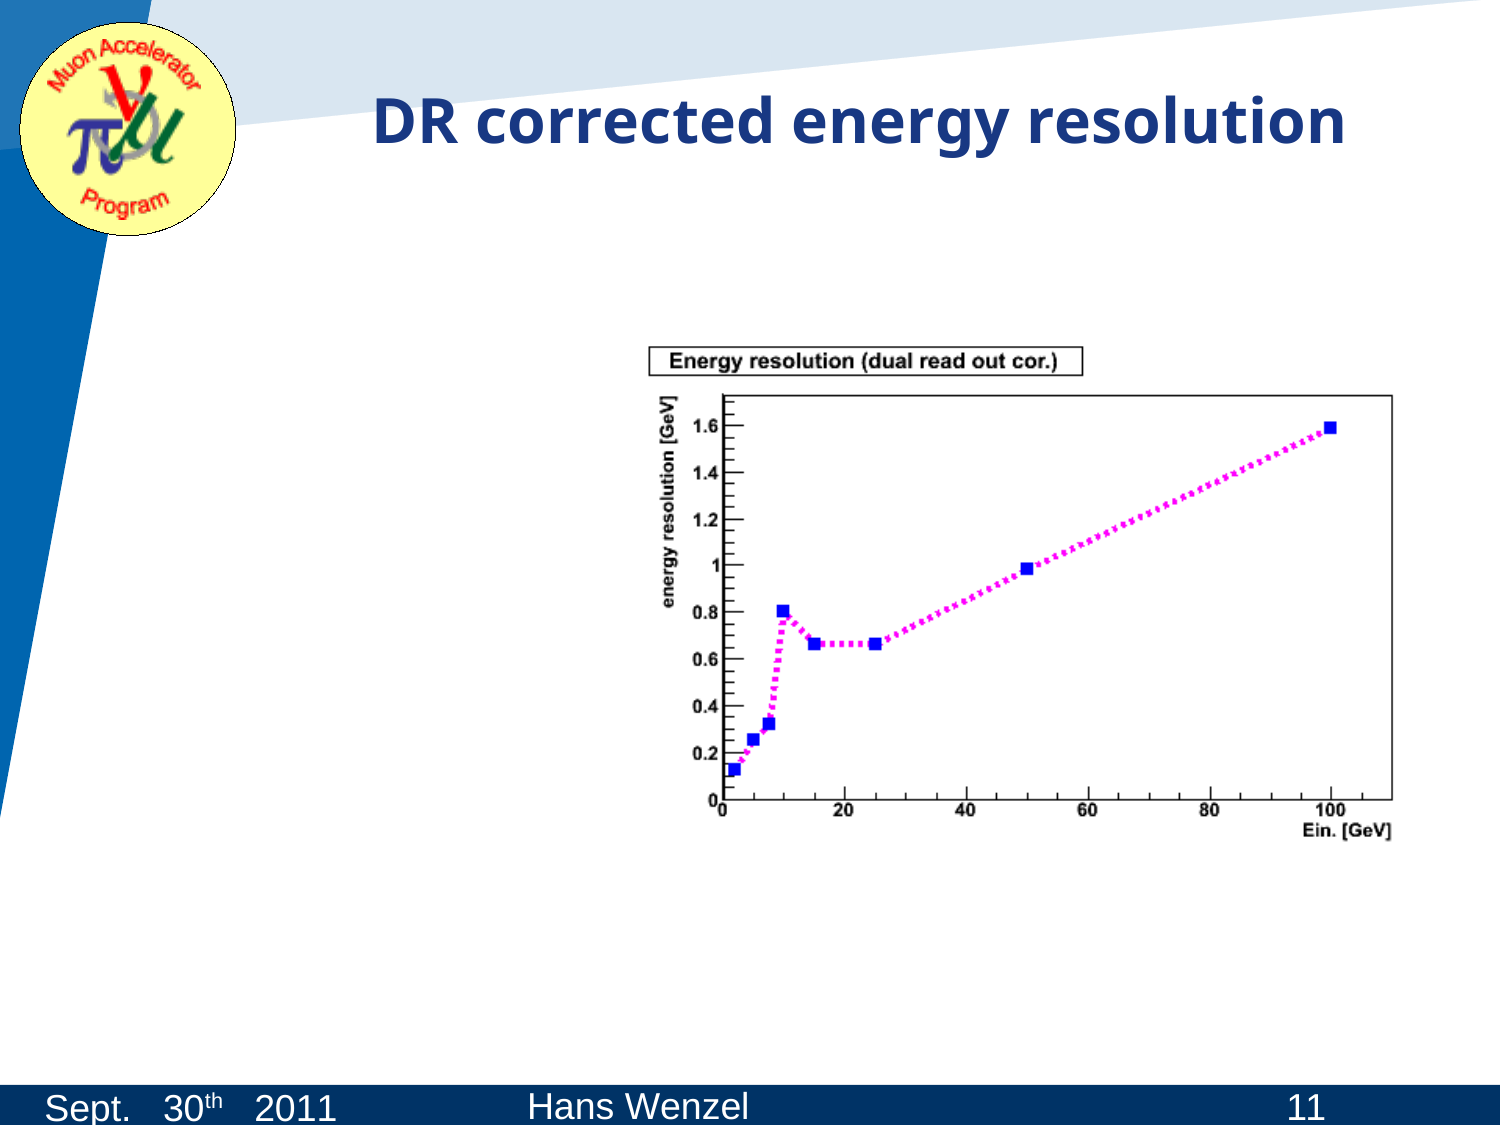

# DR corrected energy resolution
Hans Wenzel
January 22 2009